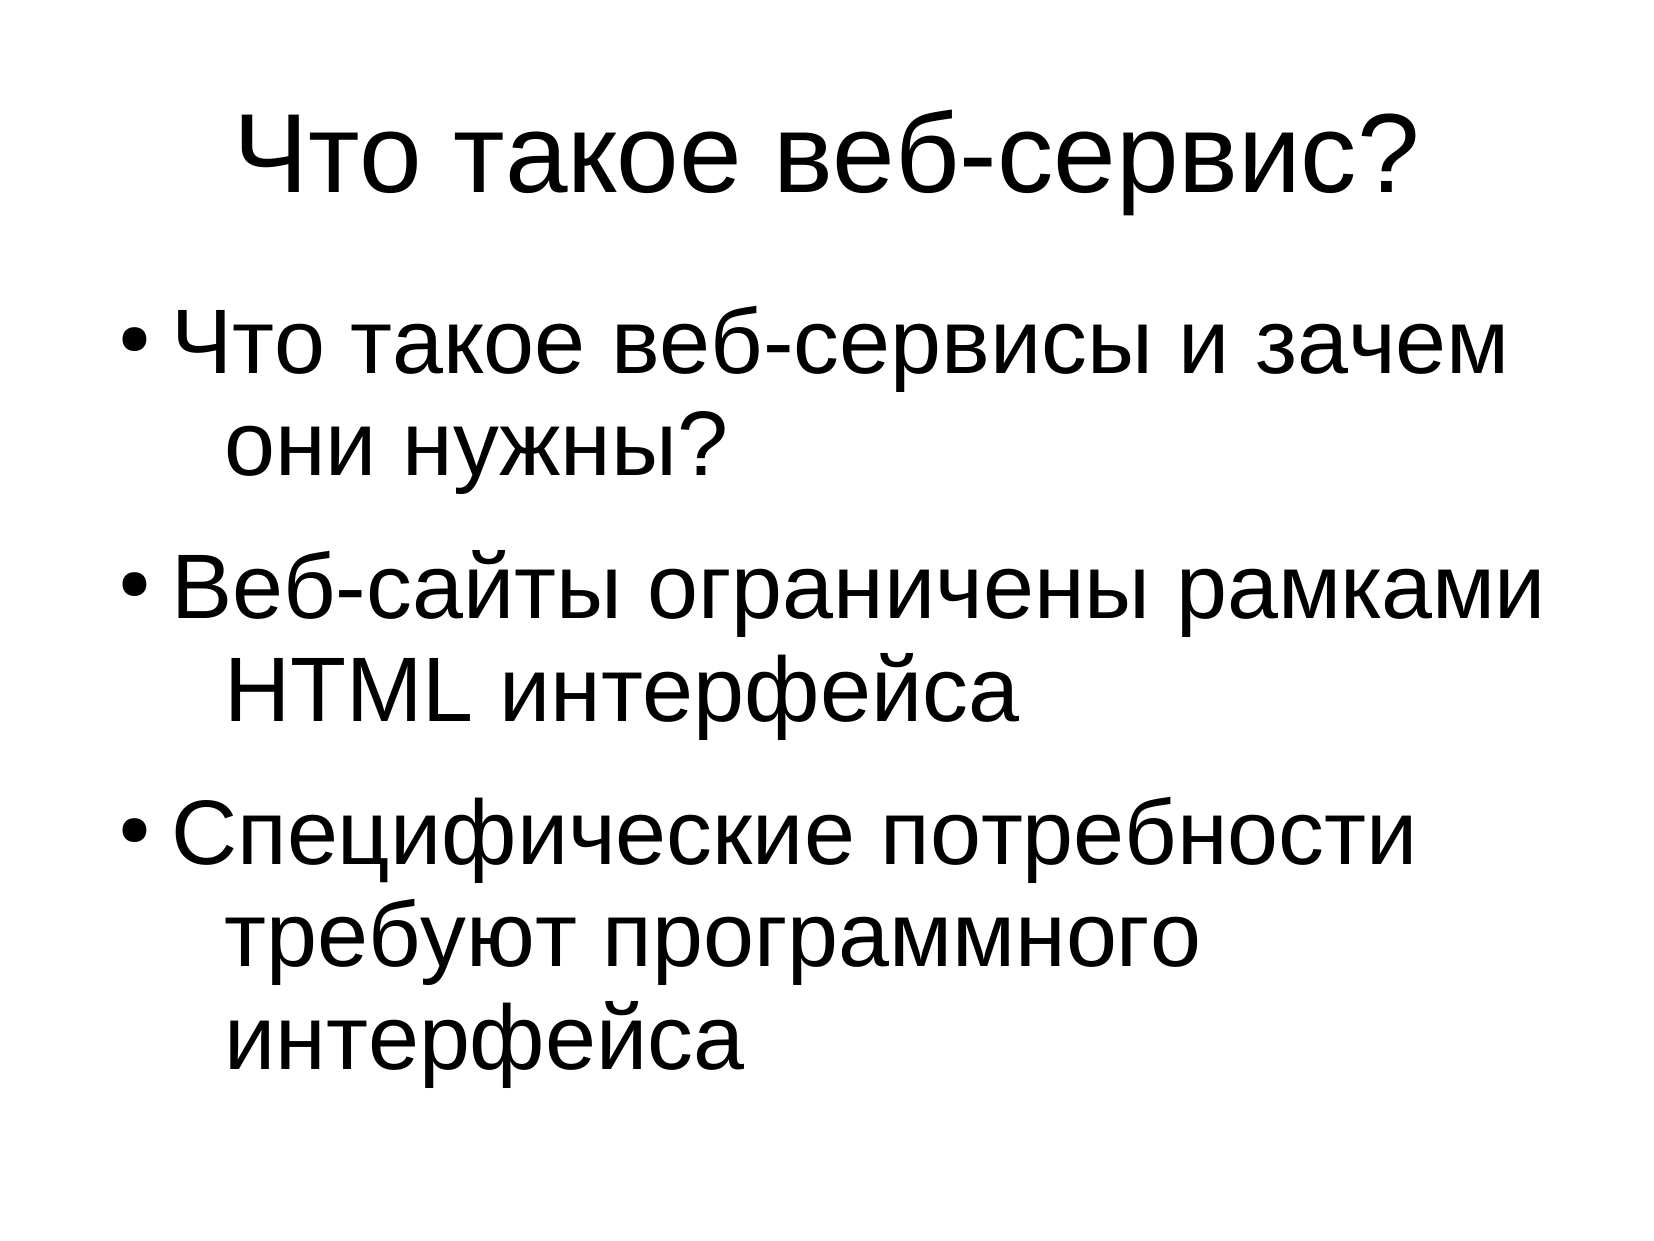

# Что такое веб-сервис?
Что такое веб-сервисы и зачем они нужны?
Веб-сайты ограничены рамками HTML интерфейса
Специфические потребности требуют программного интерфейса